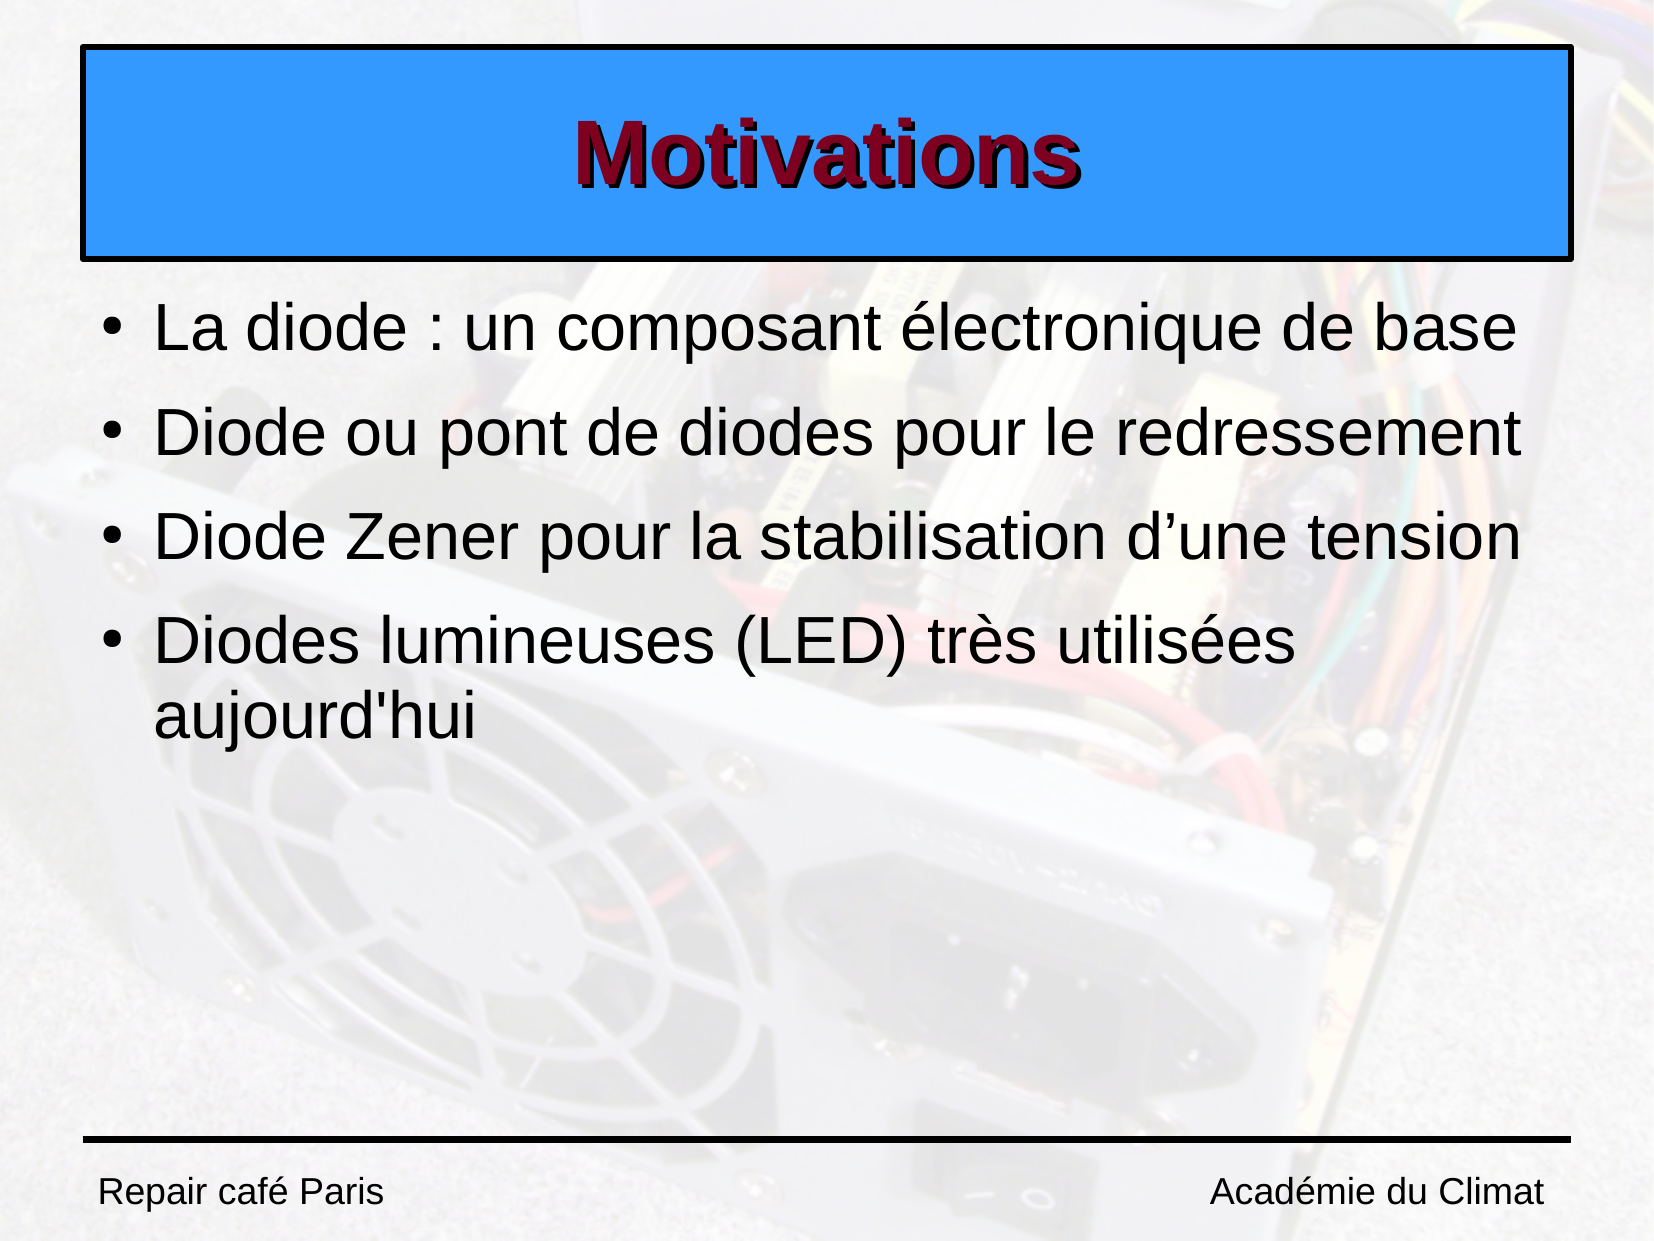

# Motivations
La diode : un composant électronique de base
Diode ou pont de diodes pour le redressement
Diode Zener pour la stabilisation d’une tension
Diodes lumineuses (LED) très utilisées aujourd'hui
Repair café Paris	Académie du Climat